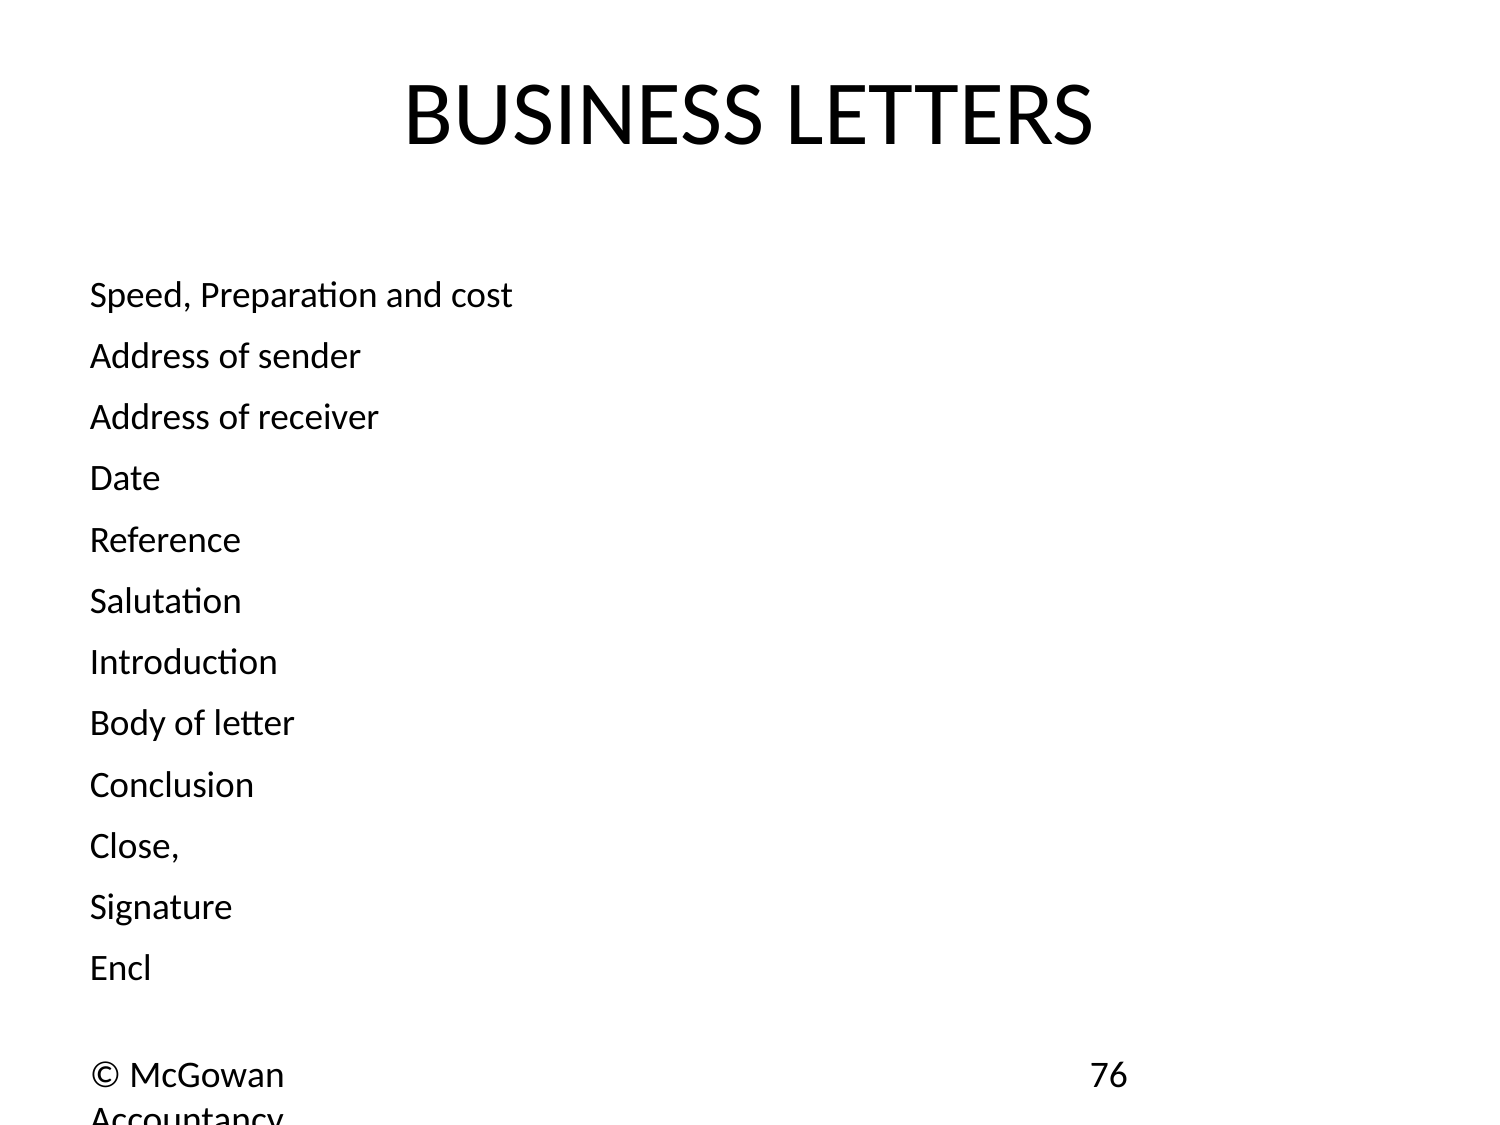

# BUSINESS LETTERS
Speed, Preparation and cost
Address of sender
Address of receiver
Date
Reference
Salutation
Introduction
Body of letter
Conclusion
Close,
Signature
Encl
© McGowan Accountancy Services
76